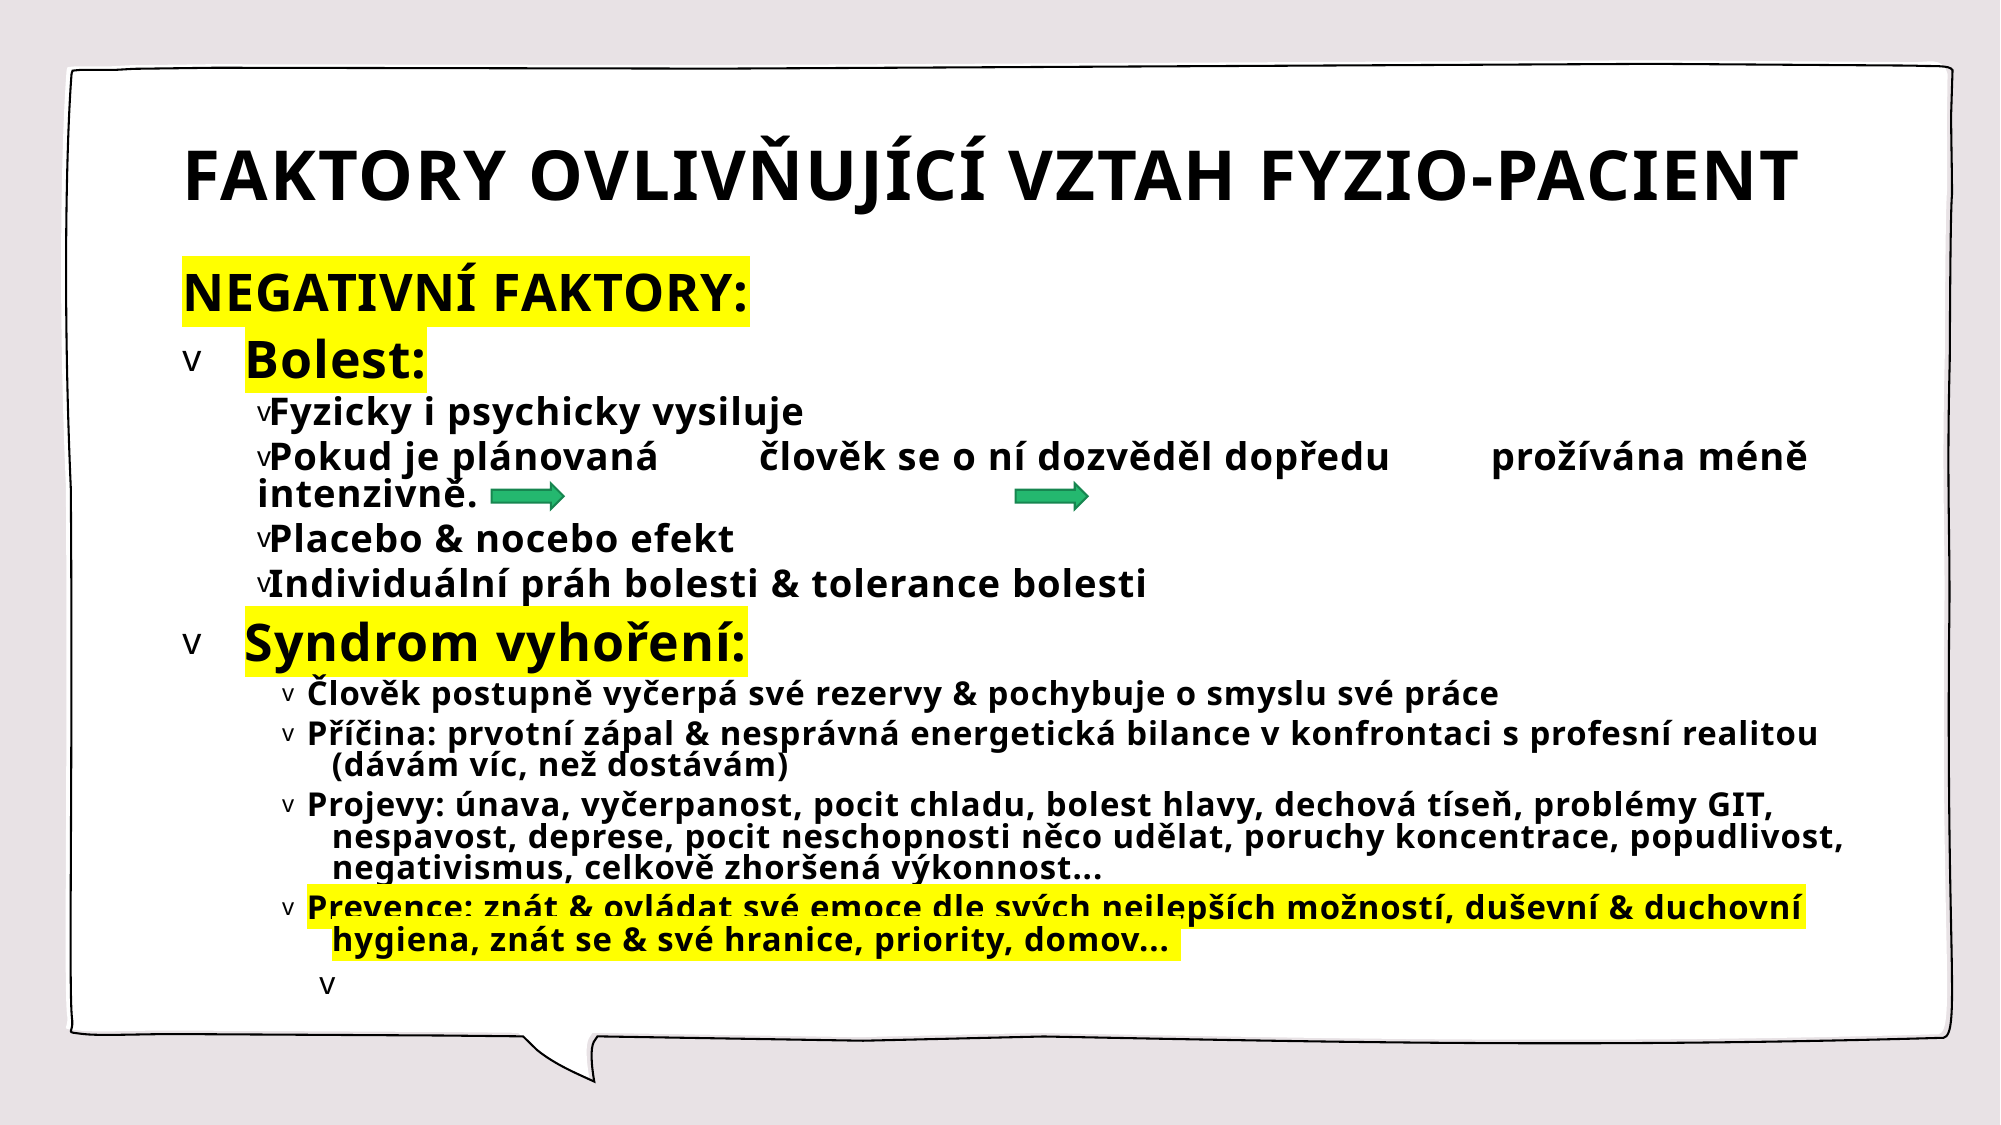

# FAKTORY OVLIVŇUJÍCÍ VZTAH FYZIO-PACIENT
NEGATIVNÍ FAKTORY:
Bolest:
Fyzicky i psychicky vysiluje
Pokud je plánovaná         člověk se o ní dozvěděl dopředu         prožívána méně intenzivně.
Placebo & nocebo efekt
Individuální práh bolesti & tolerance bolesti
Syndrom vyhoření:
Člověk postupně vyčerpá své rezervy & pochybuje o smyslu své práce
Příčina: prvotní zápal & nesprávná energetická bilance v konfrontaci s profesní realitou (dávám víc, než dostávám)
Projevy: únava, vyčerpanost, pocit chladu, bolest hlavy, dechová tíseň, problémy GIT, nespavost, deprese, pocit neschopnosti něco udělat, poruchy koncentrace, popudlivost, negativismus, celkově zhoršená výkonnost...
Prevence: znát & ovládat své emoce dle svých nejlepších možností, duševní & duchovní hygiena, znát se & své hranice, priority, domov...